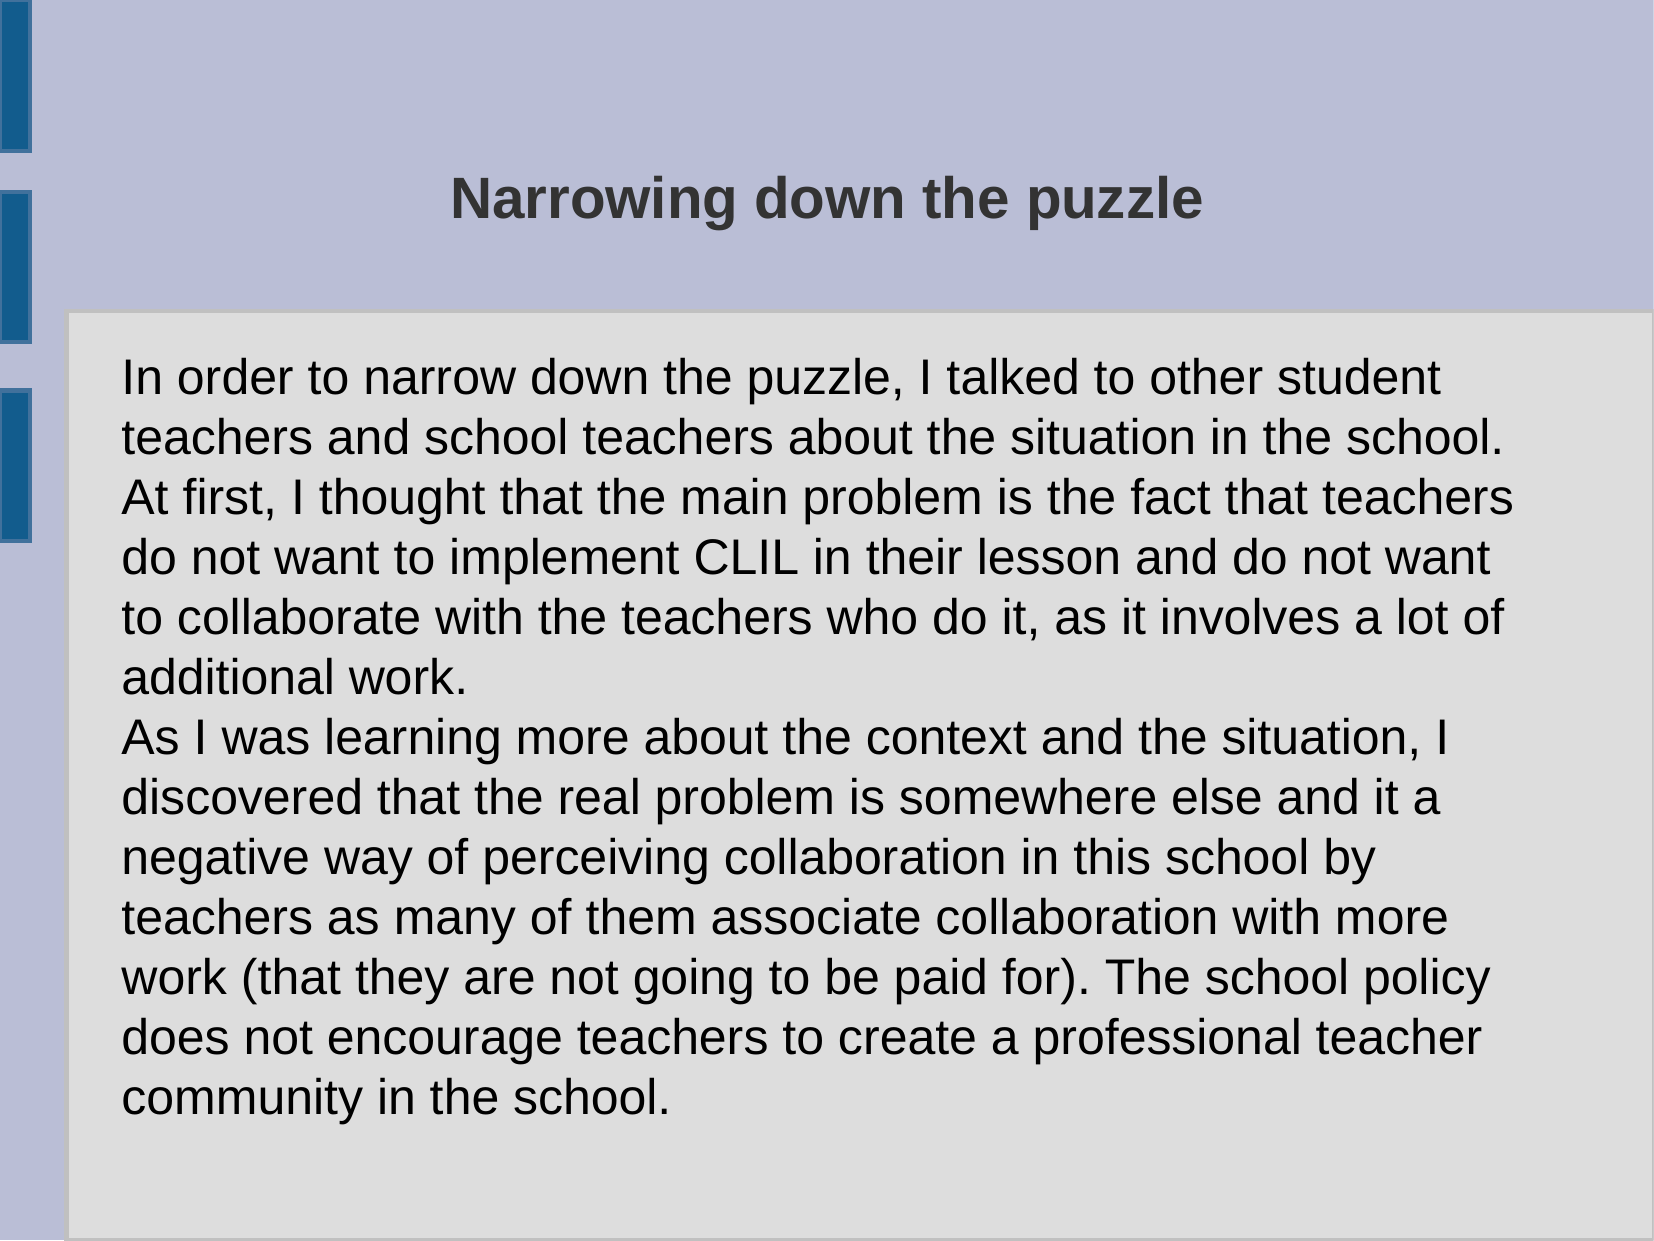

# Narrowing down the puzzle
In order to narrow down the puzzle, I talked to other student teachers and school teachers about the situation in the school.
At first, I thought that the main problem is the fact that teachers do not want to implement CLIL in their lesson and do not want to collaborate with the teachers who do it, as it involves a lot of additional work.
As I was learning more about the context and the situation, I discovered that the real problem is somewhere else and it a negative way of perceiving collaboration in this school by teachers as many of them associate collaboration with more work (that they are not going to be paid for). The school policy does not encourage teachers to create a professional teacher community in the school.